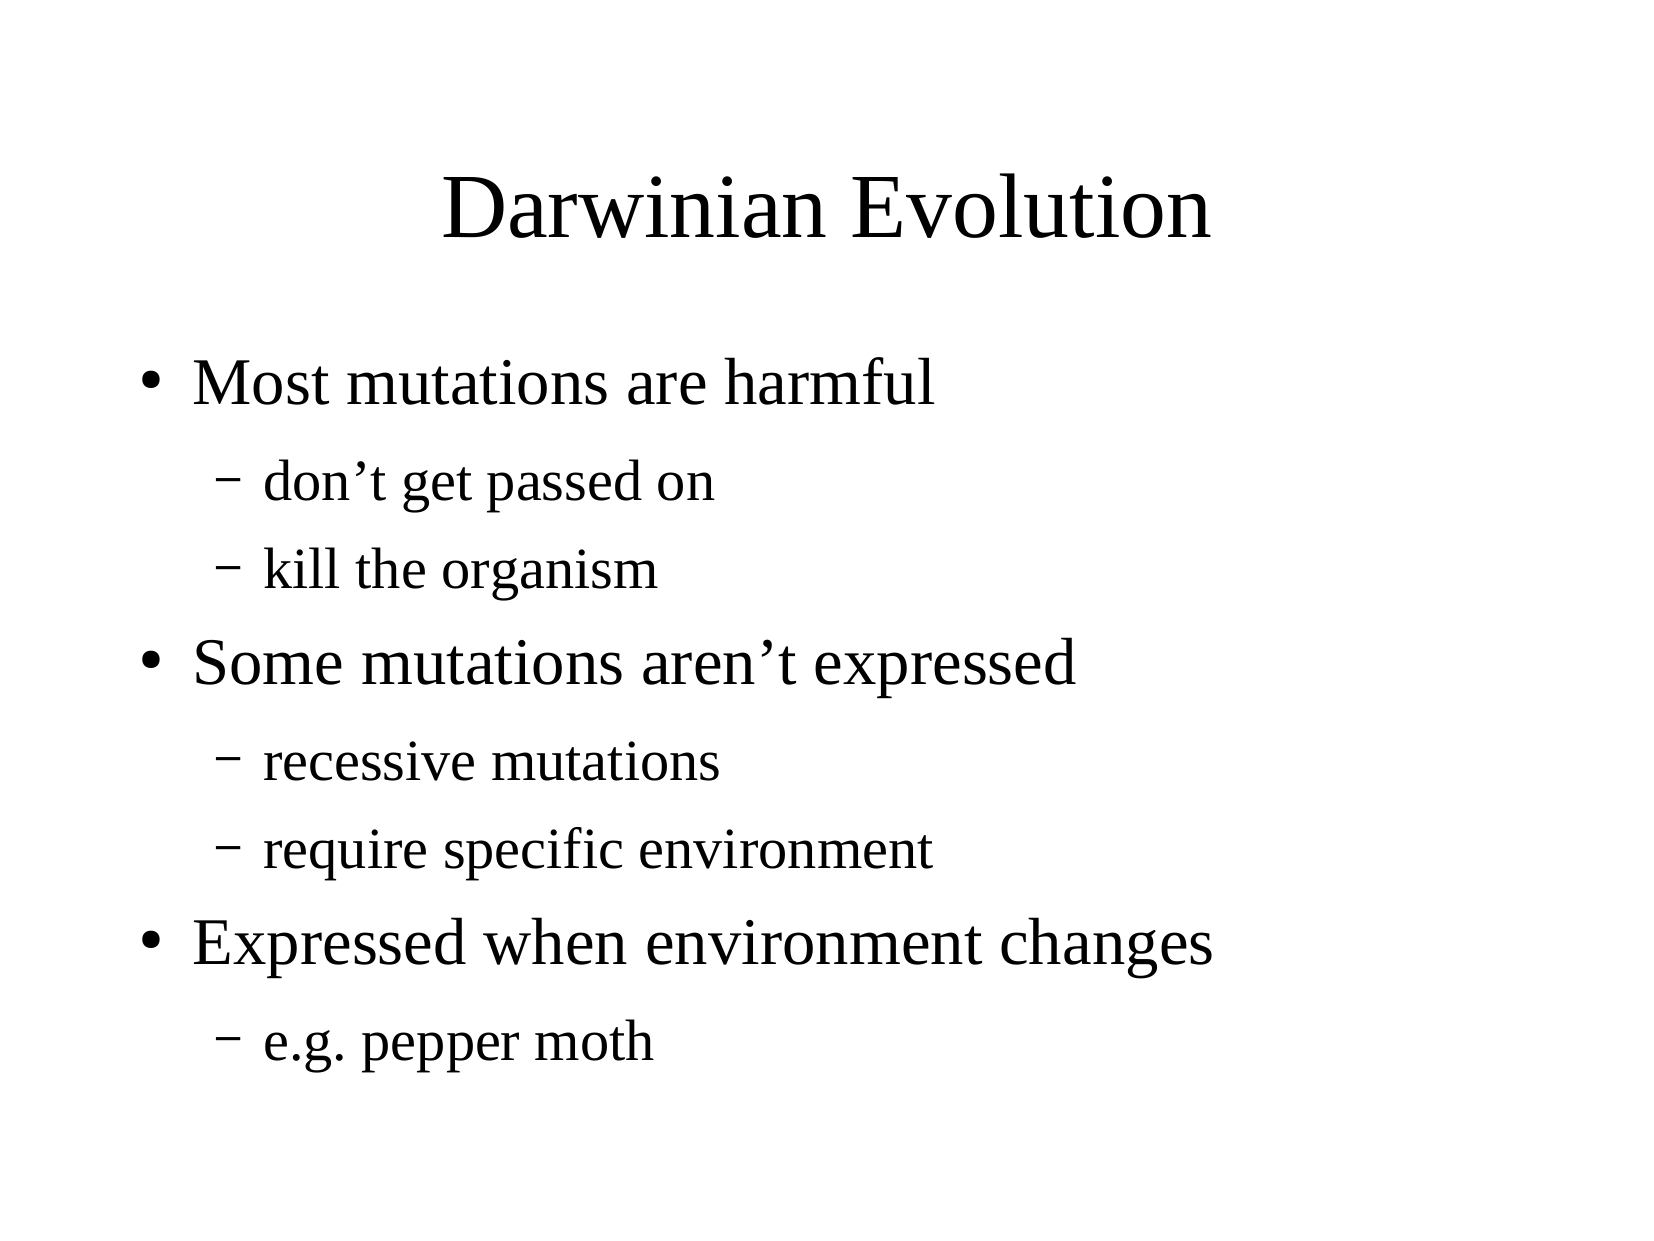

# Darwinian Evolution
Most mutations are harmful
don’t get passed on
kill the organism
Some mutations aren’t expressed
recessive mutations
require specific environment
Expressed when environment changes
e.g. pepper moth